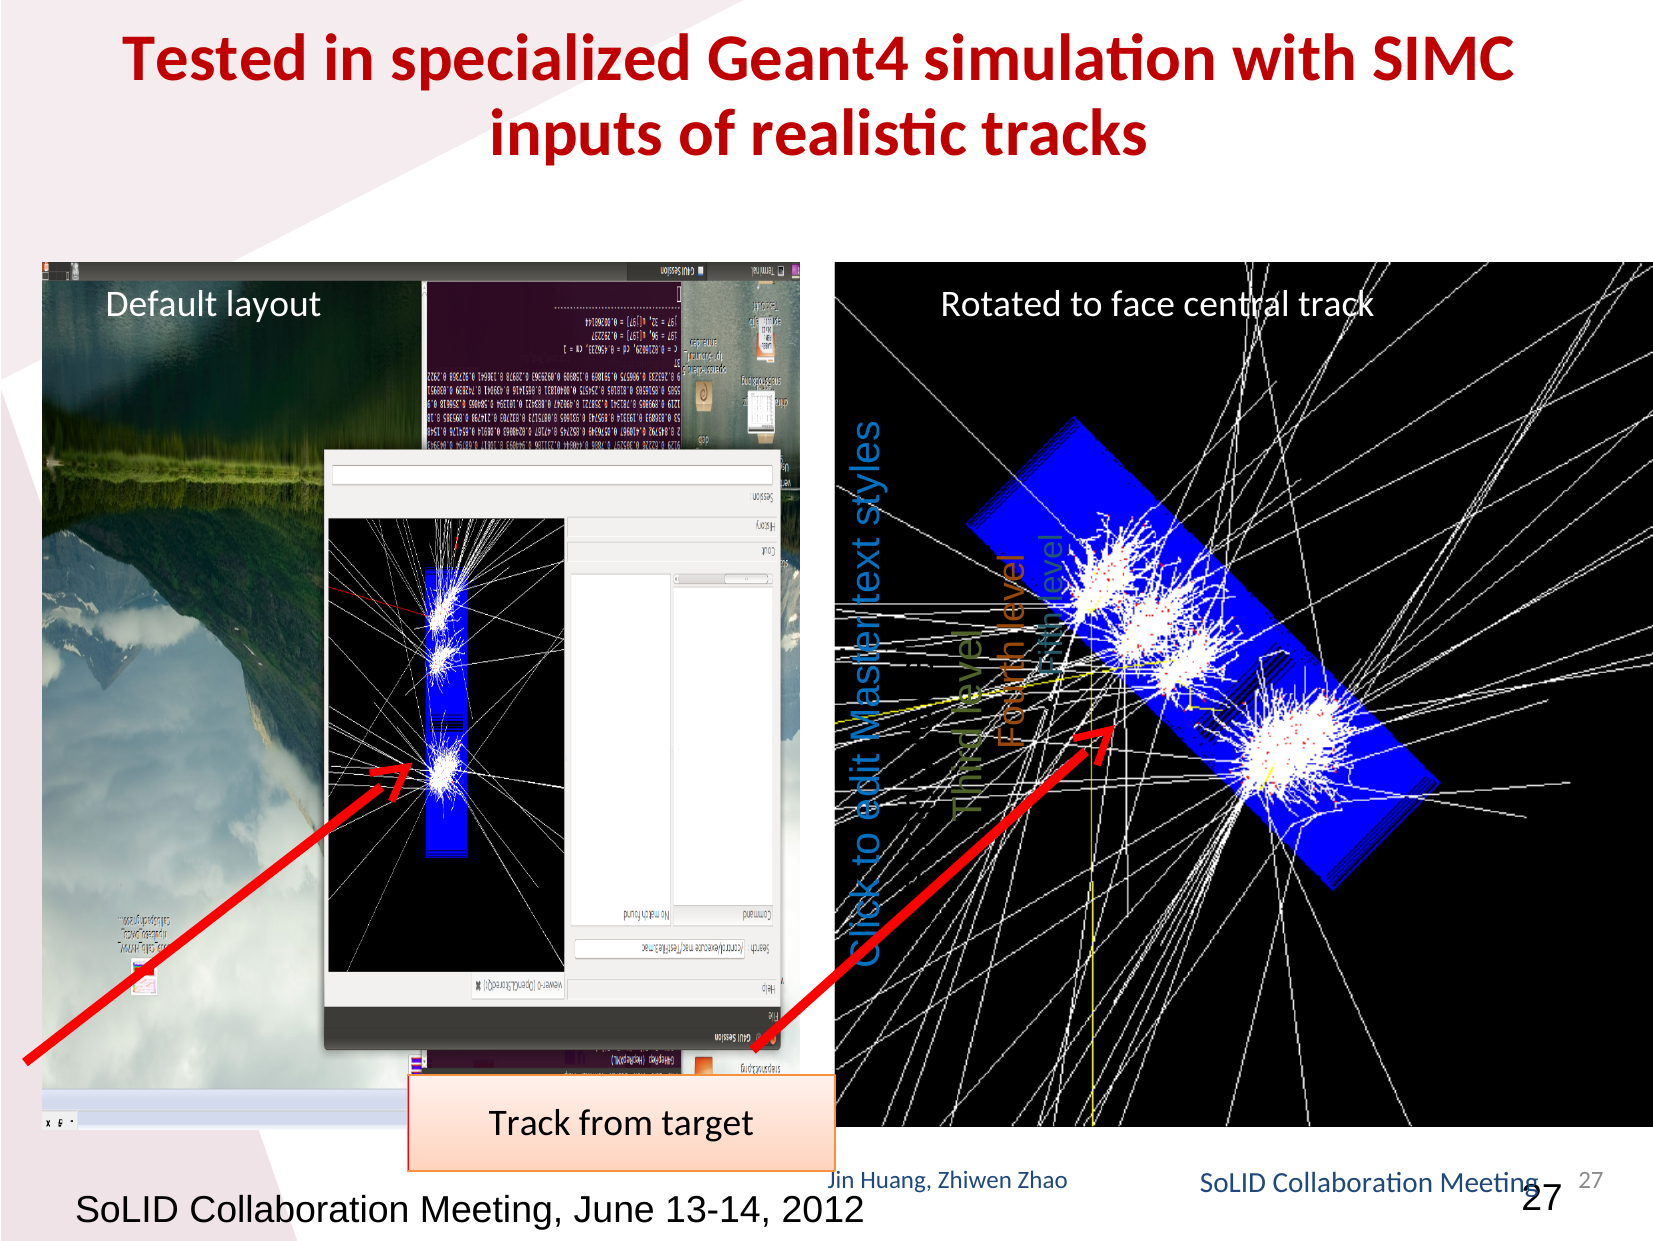

# Tested in specialized Geant4 simulation with SIMC inputs of realistic tracks
Default layout
Rotated to face central track
Click to edit Master text styles
Second level
Third level
Fourth level
Fifth level
Track from target
Jin Huang, Zhiwen Zhao
SoLID Collaboration Meeting
27